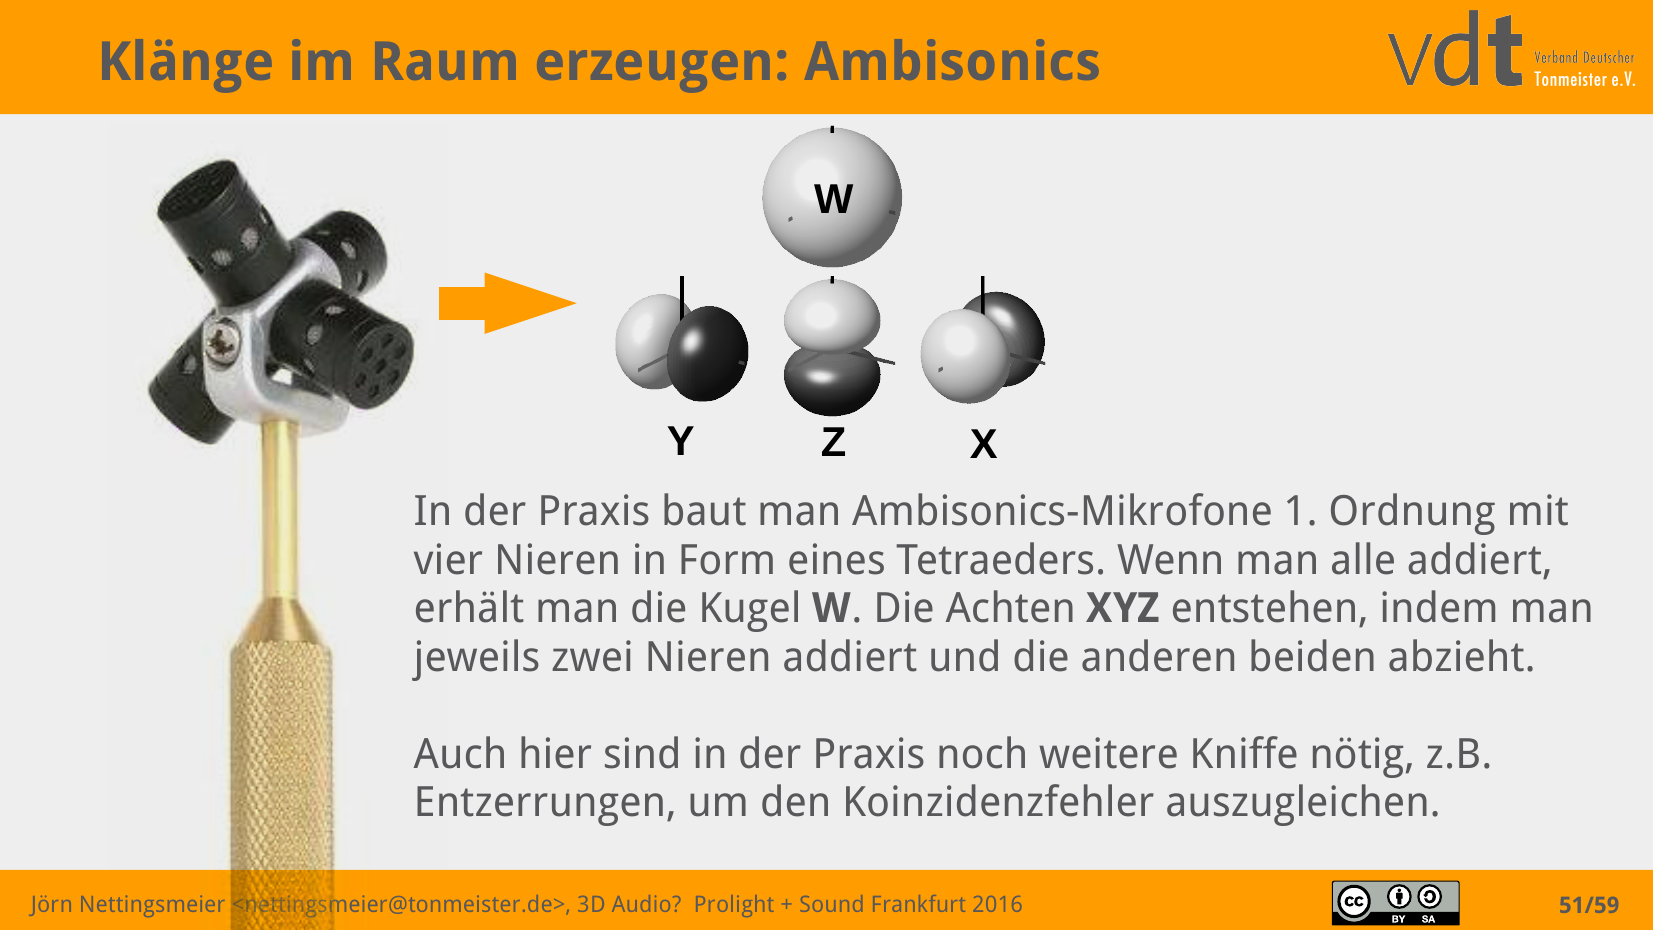

# Klänge im Raum erzeugen: Ambisonics
W
Y
Z
X
In der Praxis baut man Ambisonics-Mikrofone 1. Ordnung mit vier Nieren in Form eines Tetraeders. Wenn man alle addiert, erhält man die Kugel W. Die Achten XYZ entstehen, indem man jeweils zwei Nieren addiert und die anderen beiden abzieht.
Auch hier sind in der Praxis noch weitere Kniffe nötig, z.B. Entzerrungen, um den Koinzidenzfehler auszugleichen.